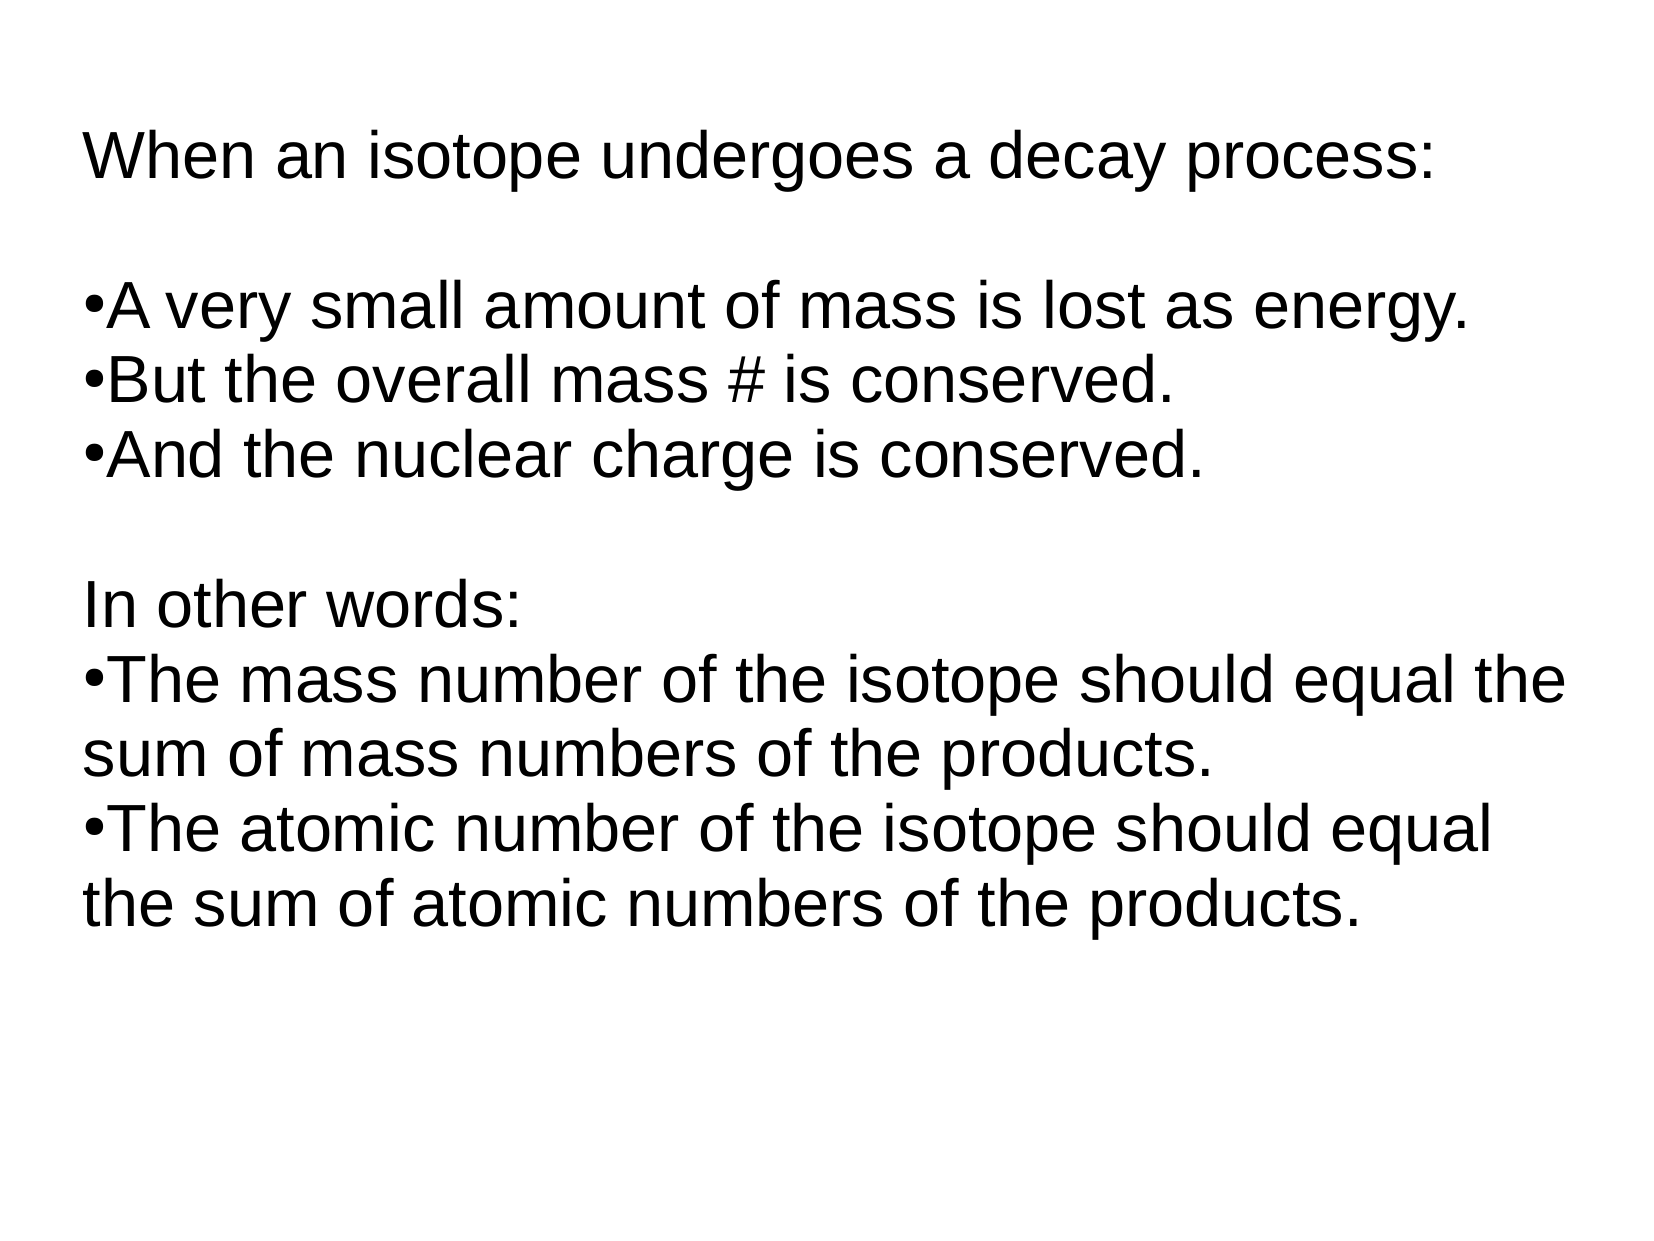

# When an isotope undergoes a decay process:
A very small amount of mass is lost as energy.
But the overall mass # is conserved.
And the nuclear charge is conserved.
In other words:
The mass number of the isotope should equal the sum of mass numbers of the products.
The atomic number of the isotope should equal the sum of atomic numbers of the products.